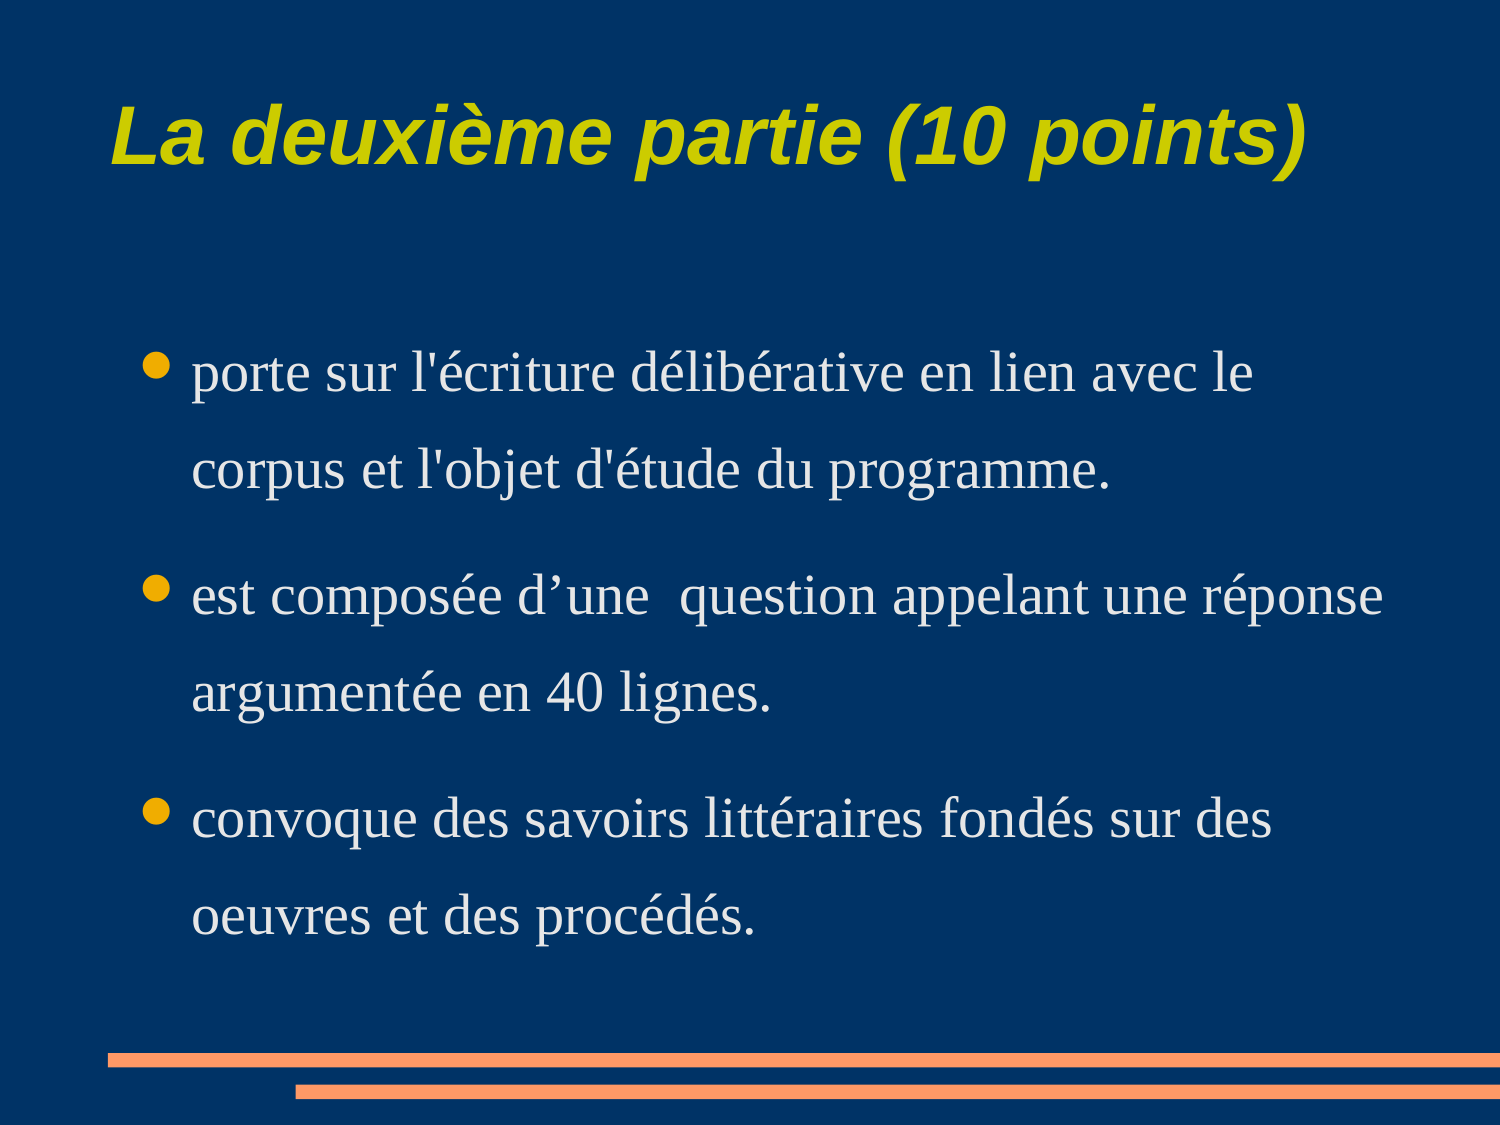

La deuxième partie (10 points)
# porte sur l'écriture délibérative en lien avec le corpus et l'objet d'étude du programme.
est composée d’une question appelant une réponse argumentée en 40 lignes.
convoque des savoirs littéraires fondés sur des oeuvres et des procédés.